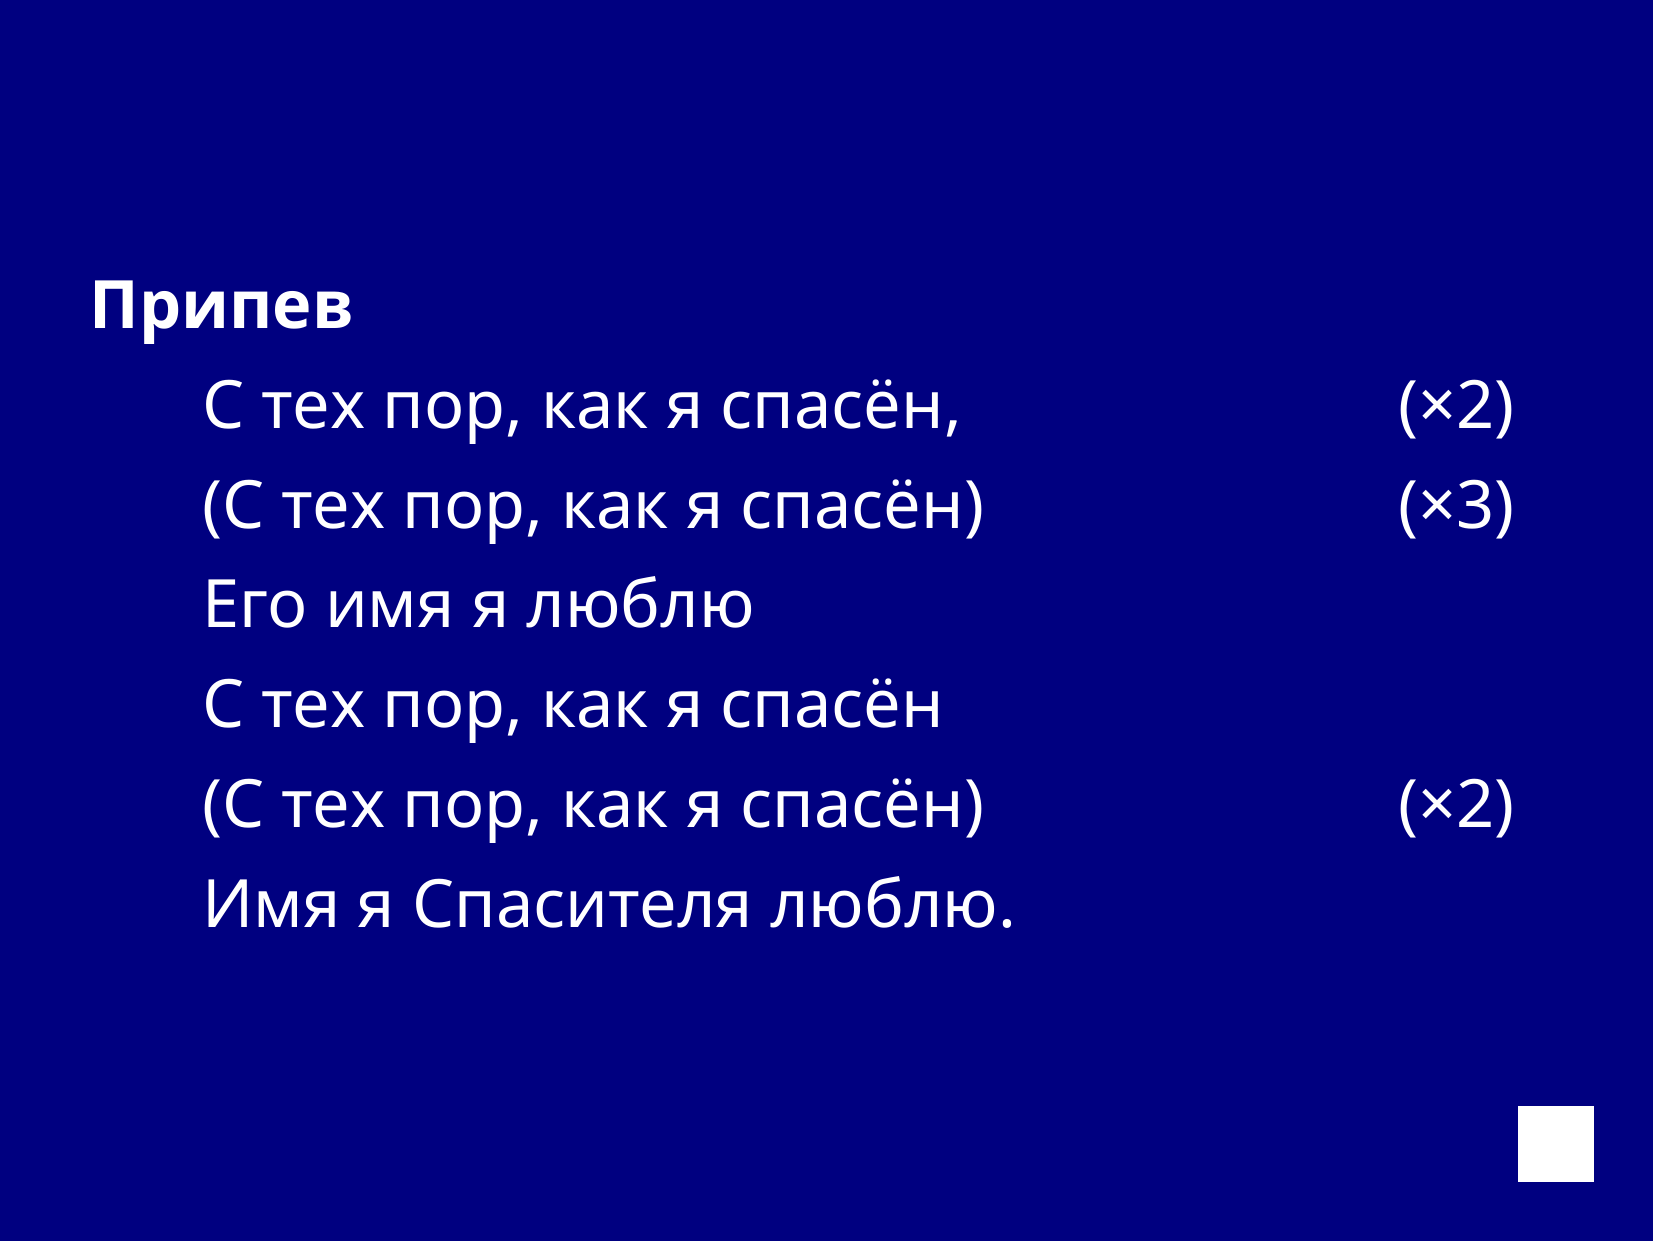

Припев
	С тех пор, как я спасён,	(×2)
	(С тех пор, как я спасён)	(×3)
	Его имя я люблю
	С тех пор, как я спасён
	(С тех пор, как я спасён)	(×2)
	Имя я Спасителя люблю.